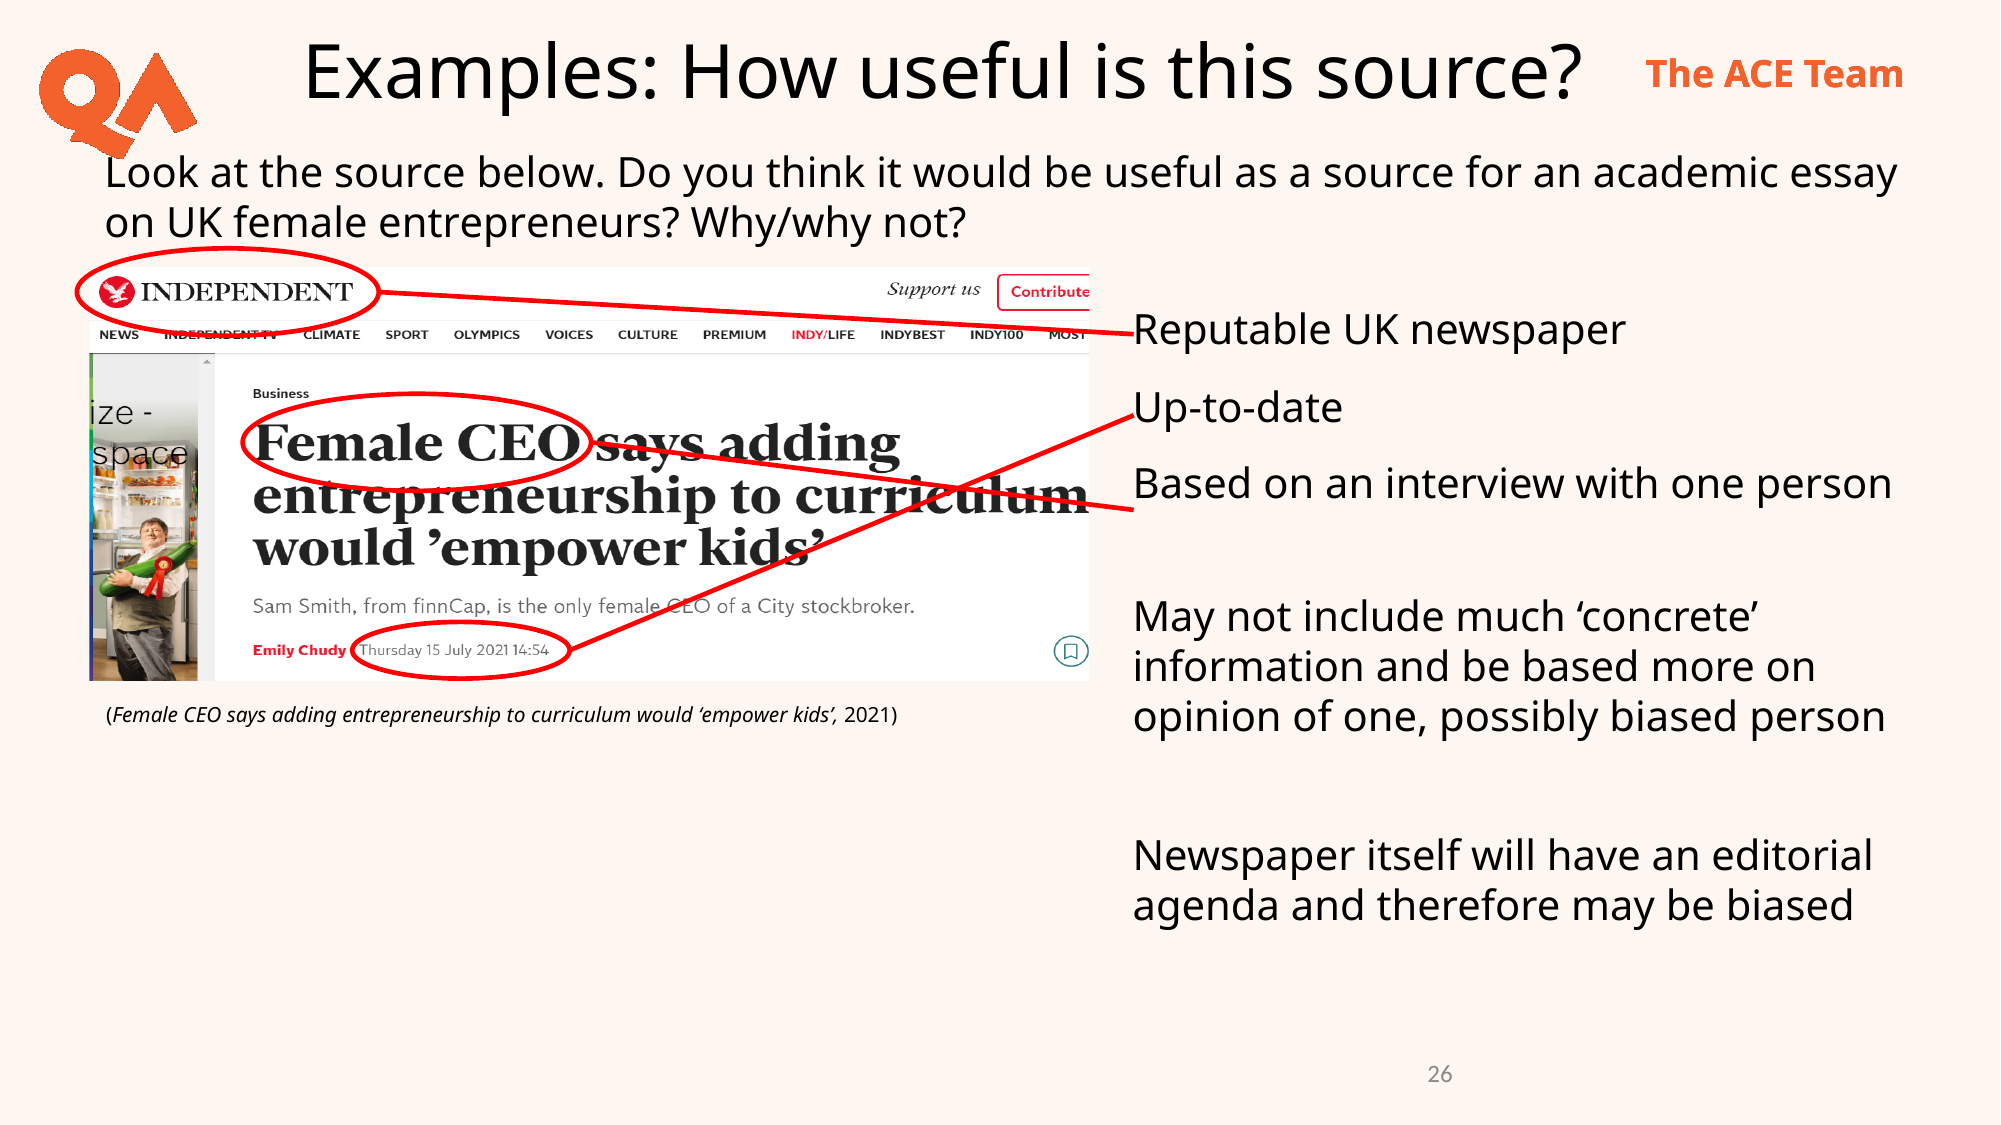

Examples: How useful is this source?
The ACE Team
Look at the source below. Do you think it would be useful as a source for an academic essay on UK female entrepreneurs? Why/why not?
Reputable UK newspaper
Up-to-date
Based on an interview with one person
May not include much ‘concrete’ information and be based more on opinion of one, possibly biased person
(Female CEO says adding entrepreneurship to curriculum would ‘empower kids’, 2021)
Newspaper itself will have an editorial agenda and therefore may be biased